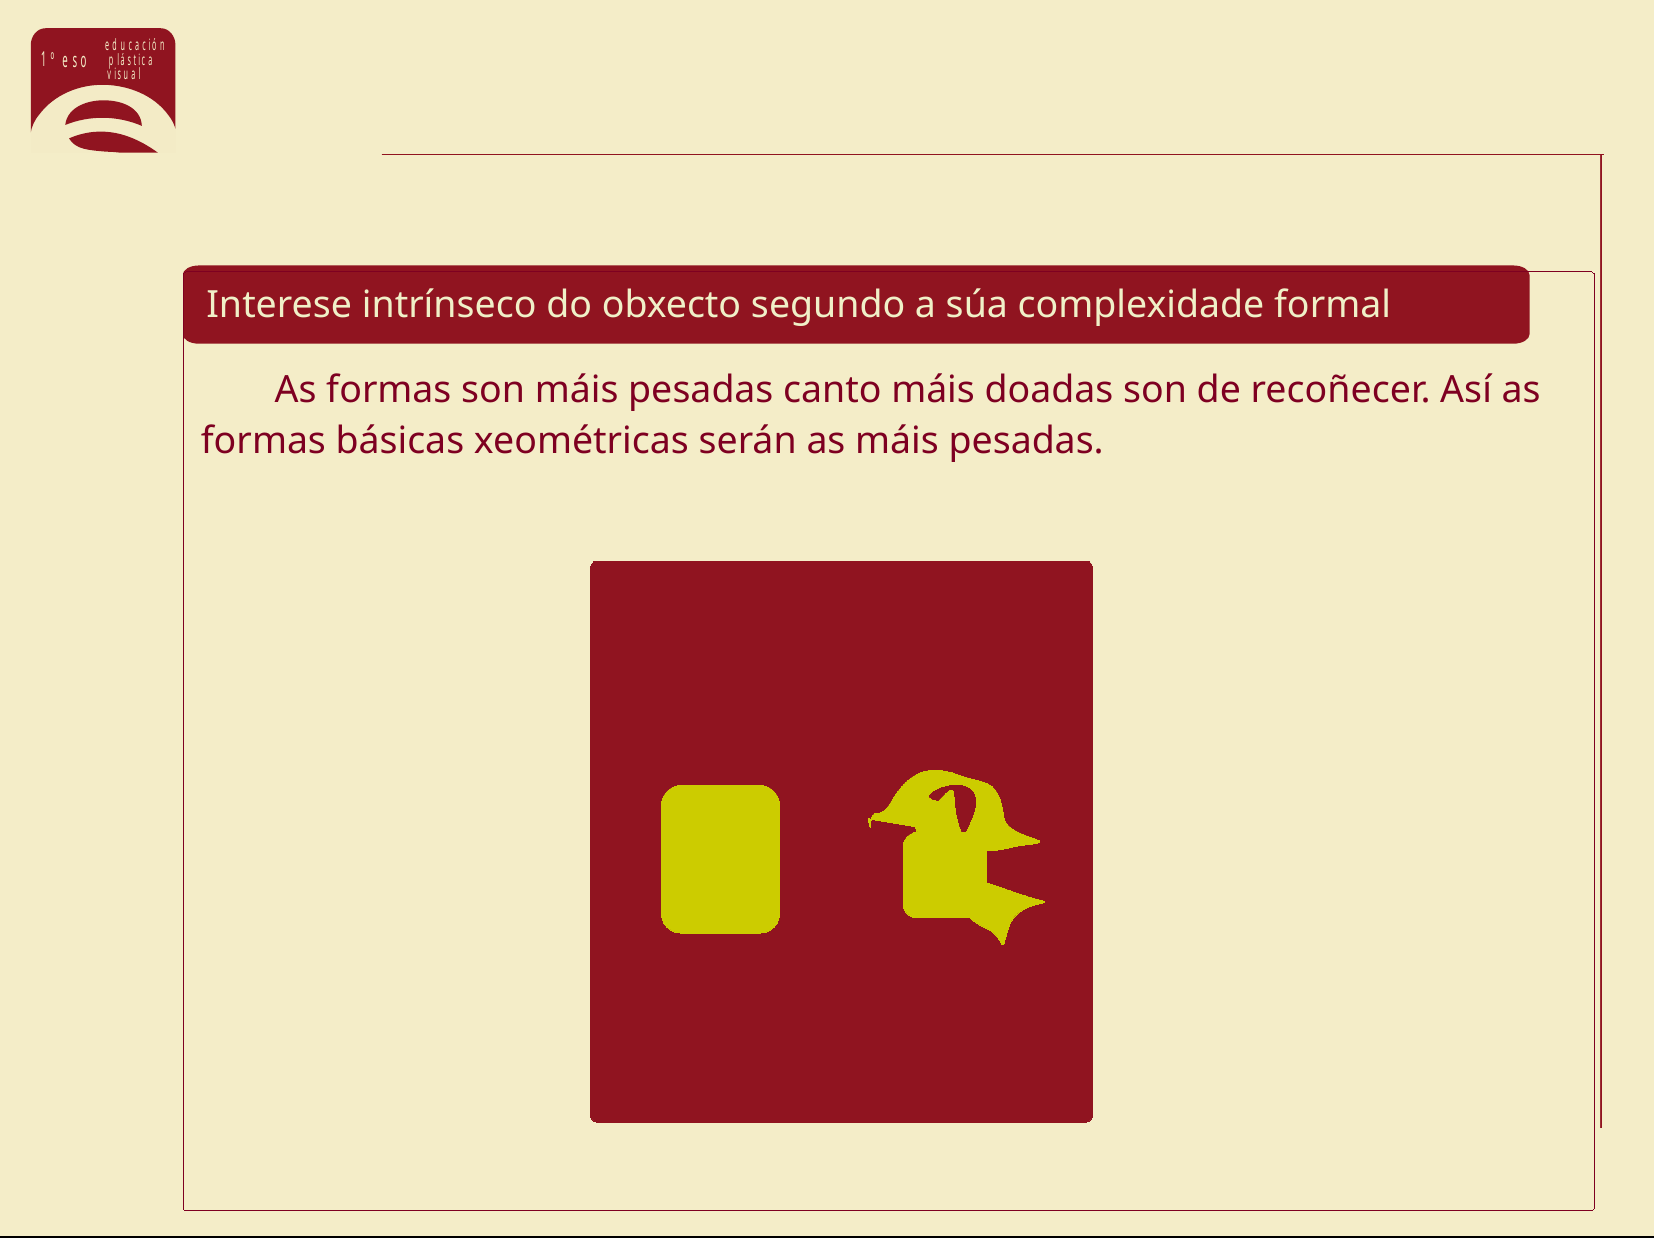

Interese intrínseco do obxecto segundo a súa complexidade formal
#
	As formas son máis pesadas canto máis doadas son de recoñecer. Así as formas básicas xeométricas serán as máis pesadas.